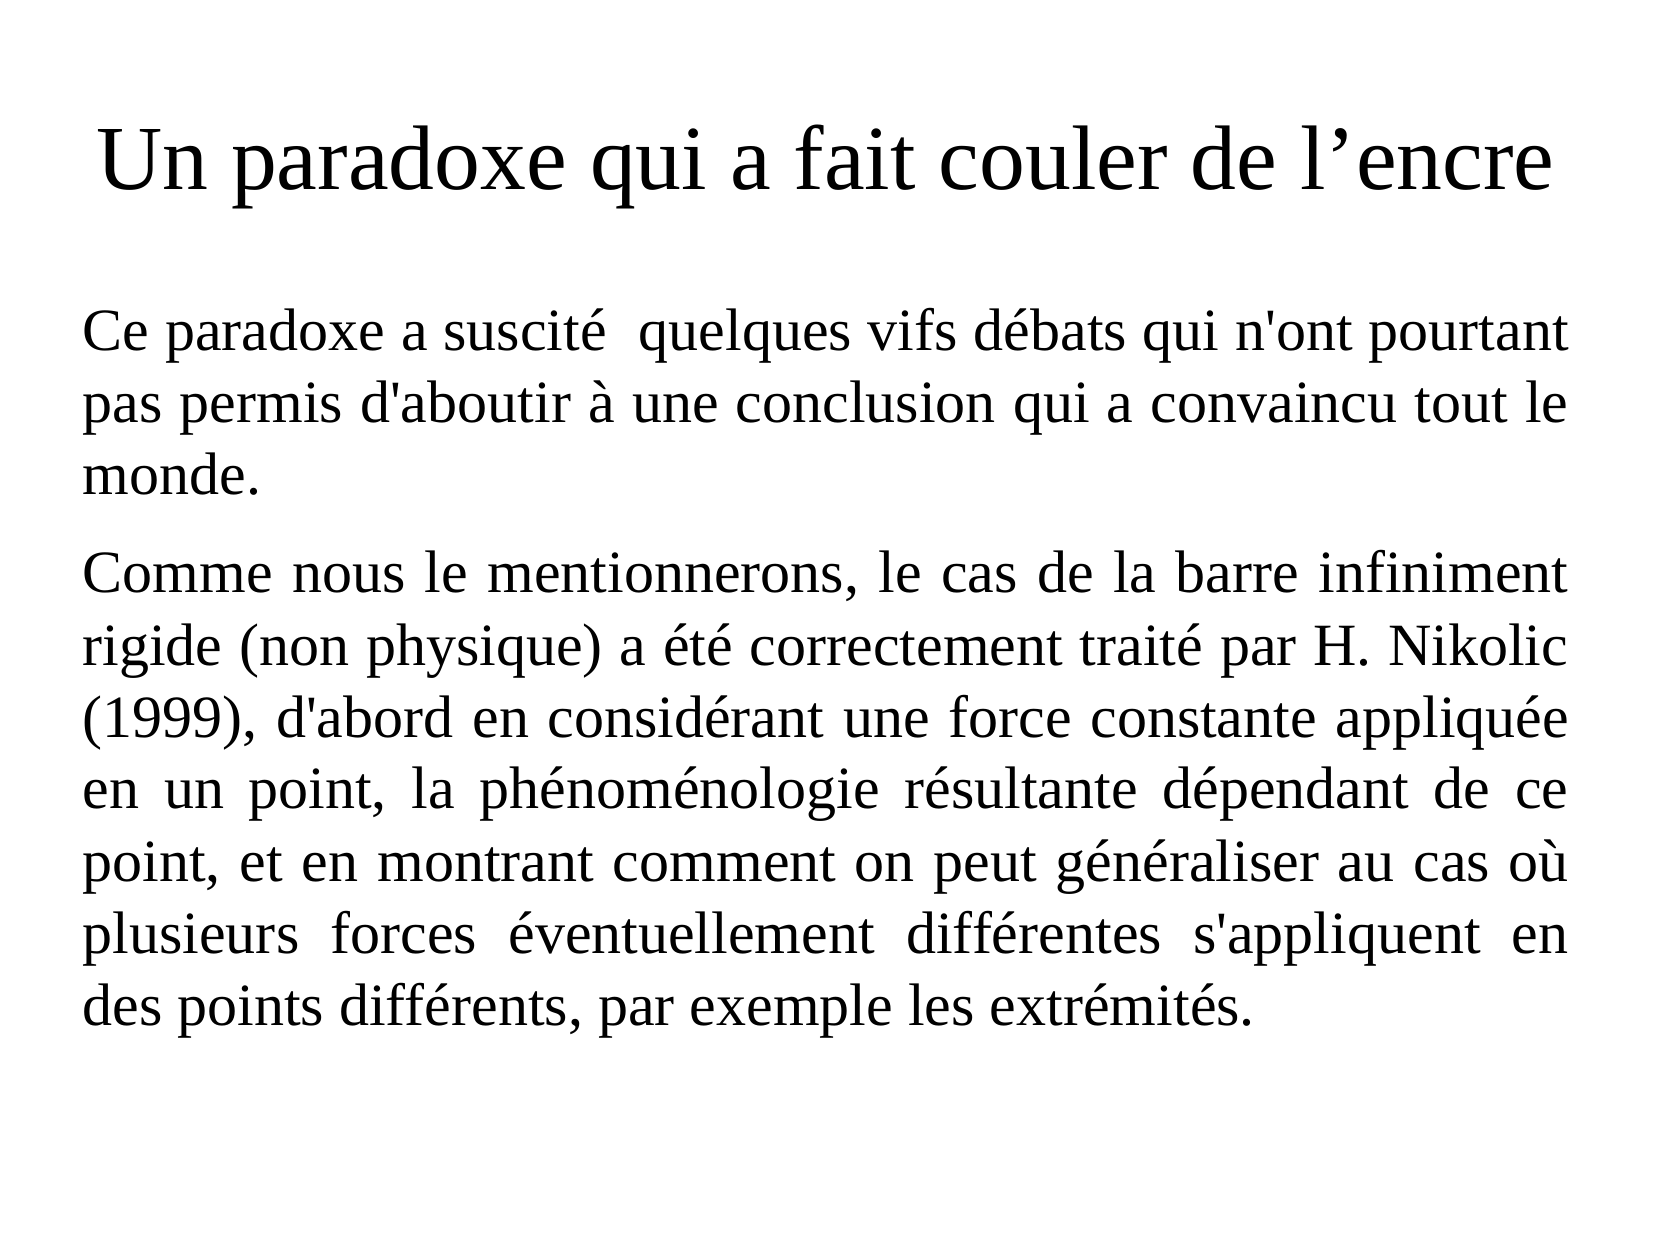

# Un paradoxe qui a fait couler de l’encre
Ce paradoxe a suscité quelques vifs débats qui n'ont pourtant pas permis d'aboutir à une conclusion qui a convaincu tout le monde.
Comme nous le mentionnerons, le cas de la barre infiniment rigide (non physique) a été correctement traité par H. Nikolic (1999), d'abord en considérant une force constante appliquée en un point, la phénoménologie résultante dépendant de ce point, et en montrant comment on peut généraliser au cas où plusieurs forces éventuellement différentes s'appliquent en des points différents, par exemple les extrémités.